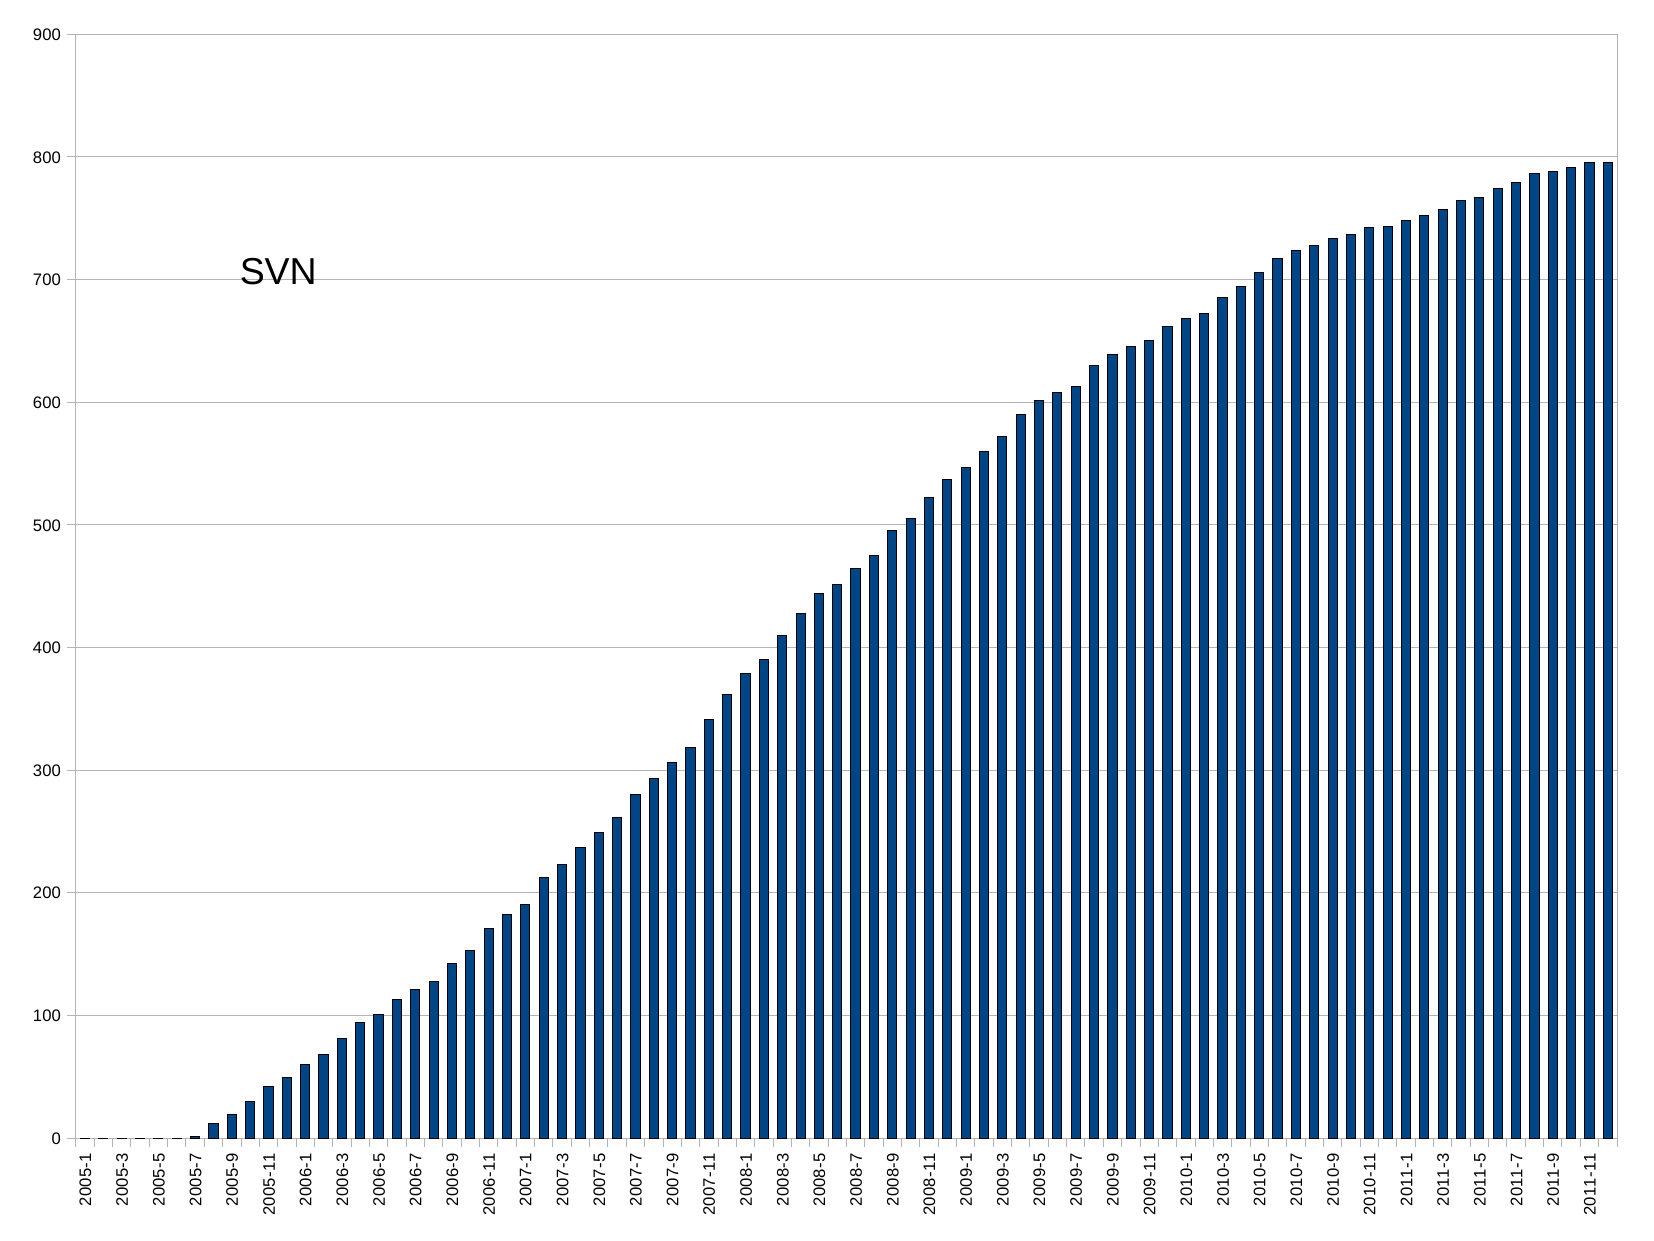

### Chart
| Category | cumul |
|---|---|
| 2005-1 | 0.0 |
| 2005-2 | 0.0 |
| 2005-3 | 0.0 |
| 2005-4 | 0.0 |
| 2005-5 | 0.0 |
| 2005-6 | 0.0 |
| 2005-7 | 1.0 |
| 2005-8 | 12.0 |
| 2005-9 | 19.0 |
| 2005-10 | 30.0 |
| 2005-11 | 42.0 |
| 2005-12 | 49.0 |
| 2006-1 | 60.0 |
| 2006-2 | 68.0 |
| 2006-3 | 81.0 |
| 2006-4 | 94.0 |
| 2006-5 | 101.0 |
| 2006-6 | 113.0 |
| 2006-7 | 121.0 |
| 2006-8 | 128.0 |
| 2006-9 | 142.0 |
| 2006-10 | 153.0 |
| 2006-11 | 171.0 |
| 2006-12 | 182.0 |
| 2007-1 | 190.0 |
| 2007-2 | 212.0 |
| 2007-3 | 223.0 |
| 2007-4 | 237.0 |
| 2007-5 | 249.0 |
| 2007-6 | 261.0 |
| 2007-7 | 280.0 |
| 2007-8 | 293.0 |
| 2007-9 | 306.0 |
| 2007-10 | 318.0 |
| 2007-11 | 341.0 |
| 2007-12 | 362.0 |
| 2008-1 | 379.0 |
| 2008-2 | 390.0 |
| 2008-3 | 410.0 |
| 2008-4 | 428.0 |
| 2008-5 | 444.0 |
| 2008-6 | 451.0 |
| 2008-7 | 464.0 |
| 2008-8 | 475.0 |
| 2008-9 | 495.0 |
| 2008-10 | 505.0 |
| 2008-11 | 522.0 |
| 2008-12 | 537.0 |
| 2009-1 | 547.0 |
| 2009-2 | 560.0 |
| 2009-3 | 572.0 |
| 2009-4 | 590.0 |
| 2009-5 | 601.0 |
| 2009-6 | 608.0 |
| 2009-7 | 613.0 |
| 2009-8 | 630.0 |
| 2009-9 | 639.0 |
| 2009-10 | 645.0 |
| 2009-11 | 650.0 |
| 2009-12 | 662.0 |
| 2010-1 | 668.0 |
| 2010-2 | 672.0 |
| 2010-3 | 685.0 |
| 2010-4 | 694.0 |
| 2010-5 | 706.0 |
| 2010-6 | 717.0 |
| 2010-7 | 724.0 |
| 2010-8 | 728.0 |
| 2010-9 | 733.0 |
| 2010-10 | 737.0 |
| 2010-11 | 742.0 |
| 2010-12 | 743.0 |
| 2011-1 | 748.0 |
| 2011-2 | 752.0 |
| 2011-3 | 757.0 |
| 2011-4 | 764.0 |
| 2011-5 | 767.0 |
| 2011-6 | 774.0 |
| 2011-7 | 779.0 |
| 2011-8 | 786.0 |
| 2011-9 | 788.0 |
| 2011-10 | 791.0 |
| 2011-11 | 795.0 |
| 2011-12 | 795.0 |SVN